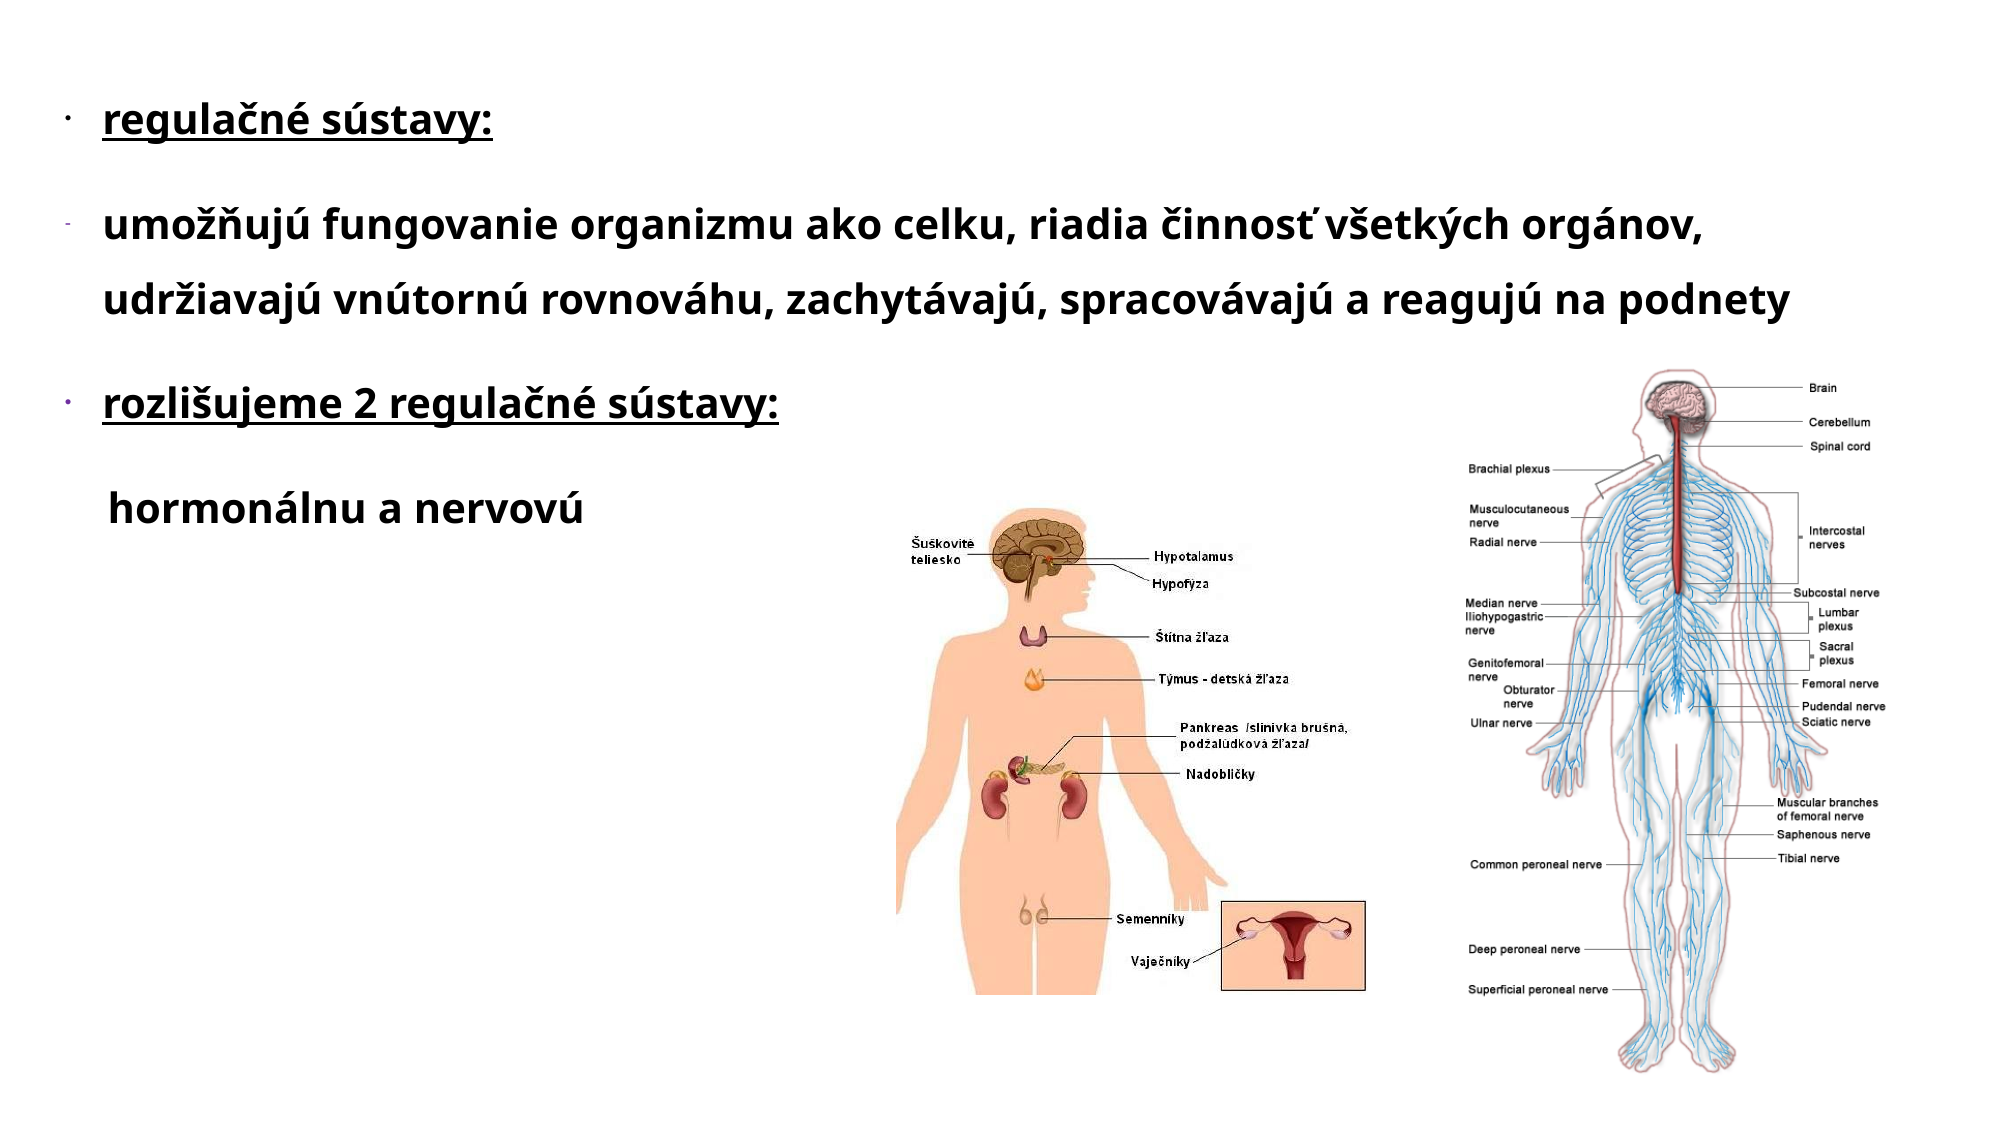

# regulačné sústavy:
umožňujú fungovanie organizmu ako celku, riadia činnosť všetkých orgánov, udržiavajú vnútornú rovnováhu, zachytávajú, spracovávajú a reagujú na podnety
rozlišujeme 2 regulačné sústavy:
 hormonálnu a nervovú